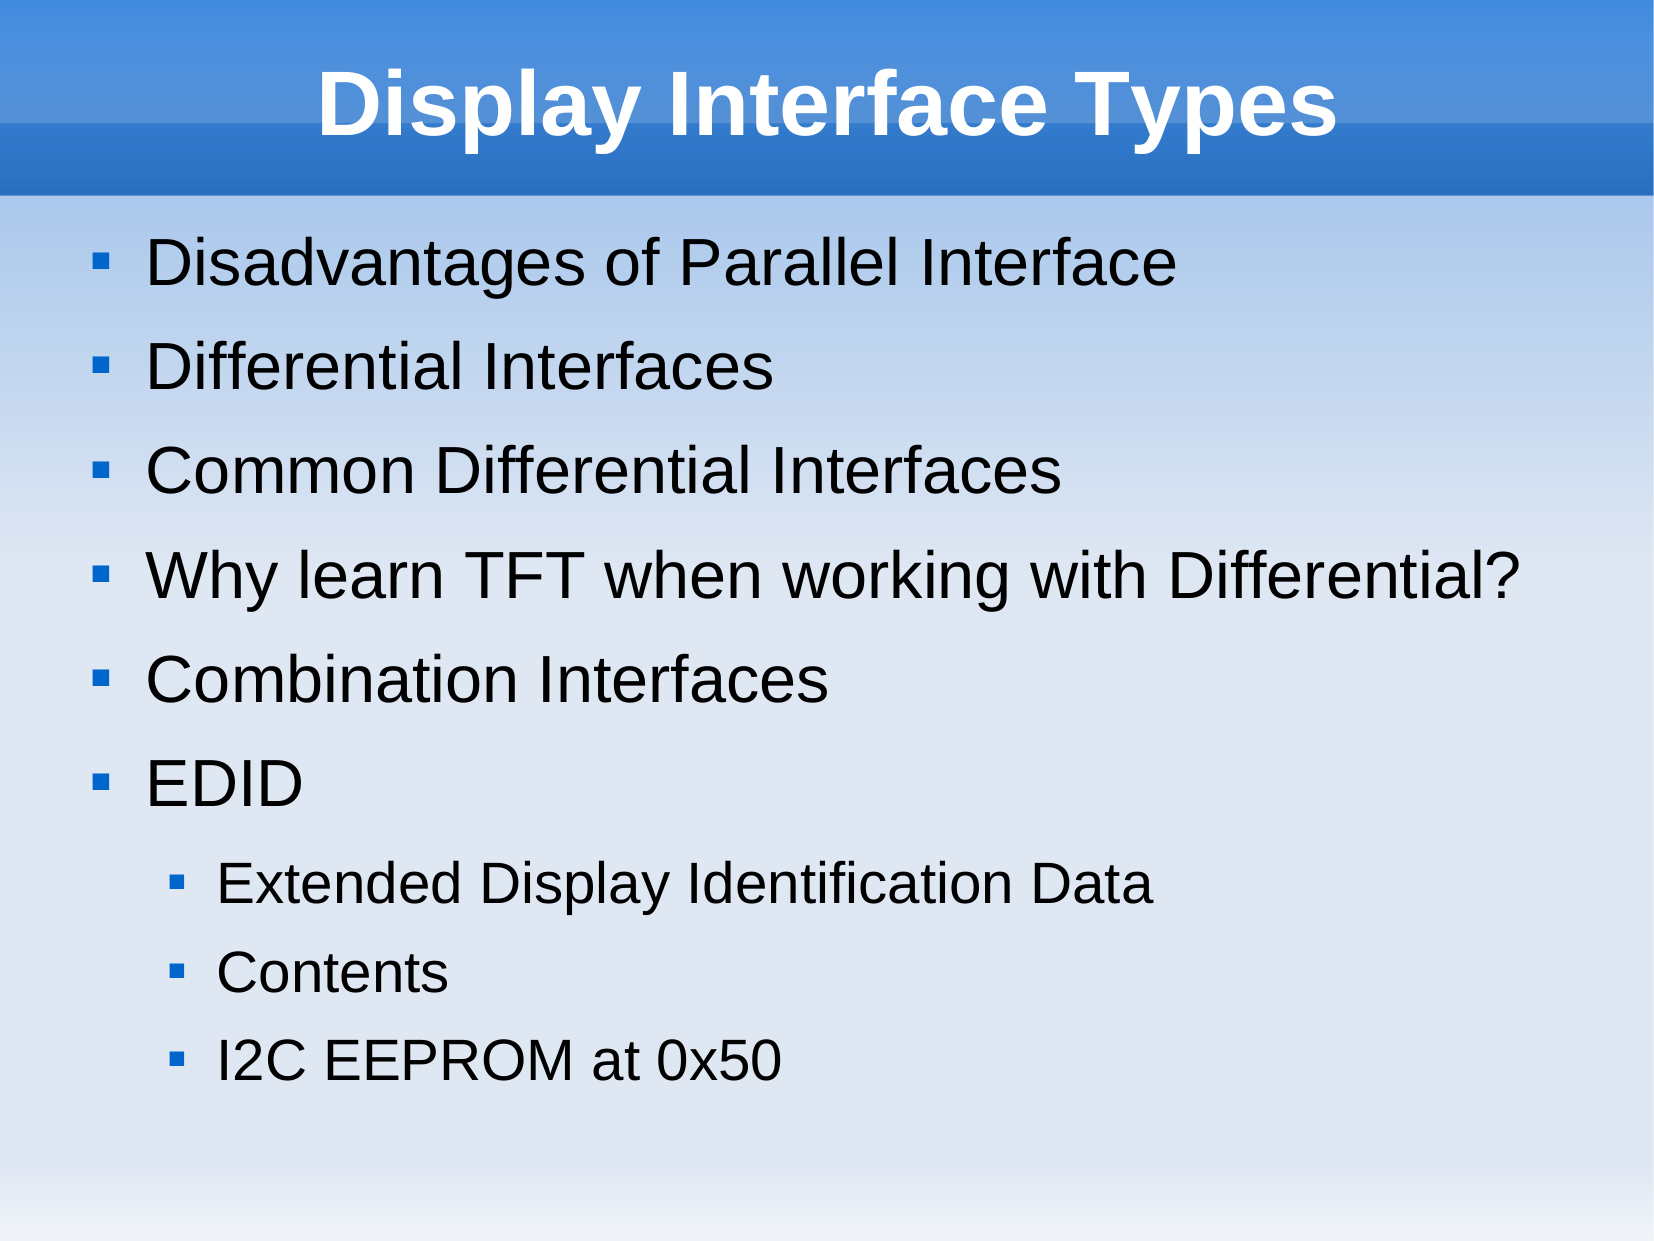

# Display Interface Types
Disadvantages of Parallel Interface
Differential Interfaces
Common Differential Interfaces
Why learn TFT when working with Differential?
Combination Interfaces
EDID
Extended Display Identification Data
Contents
I2C EEPROM at 0x50